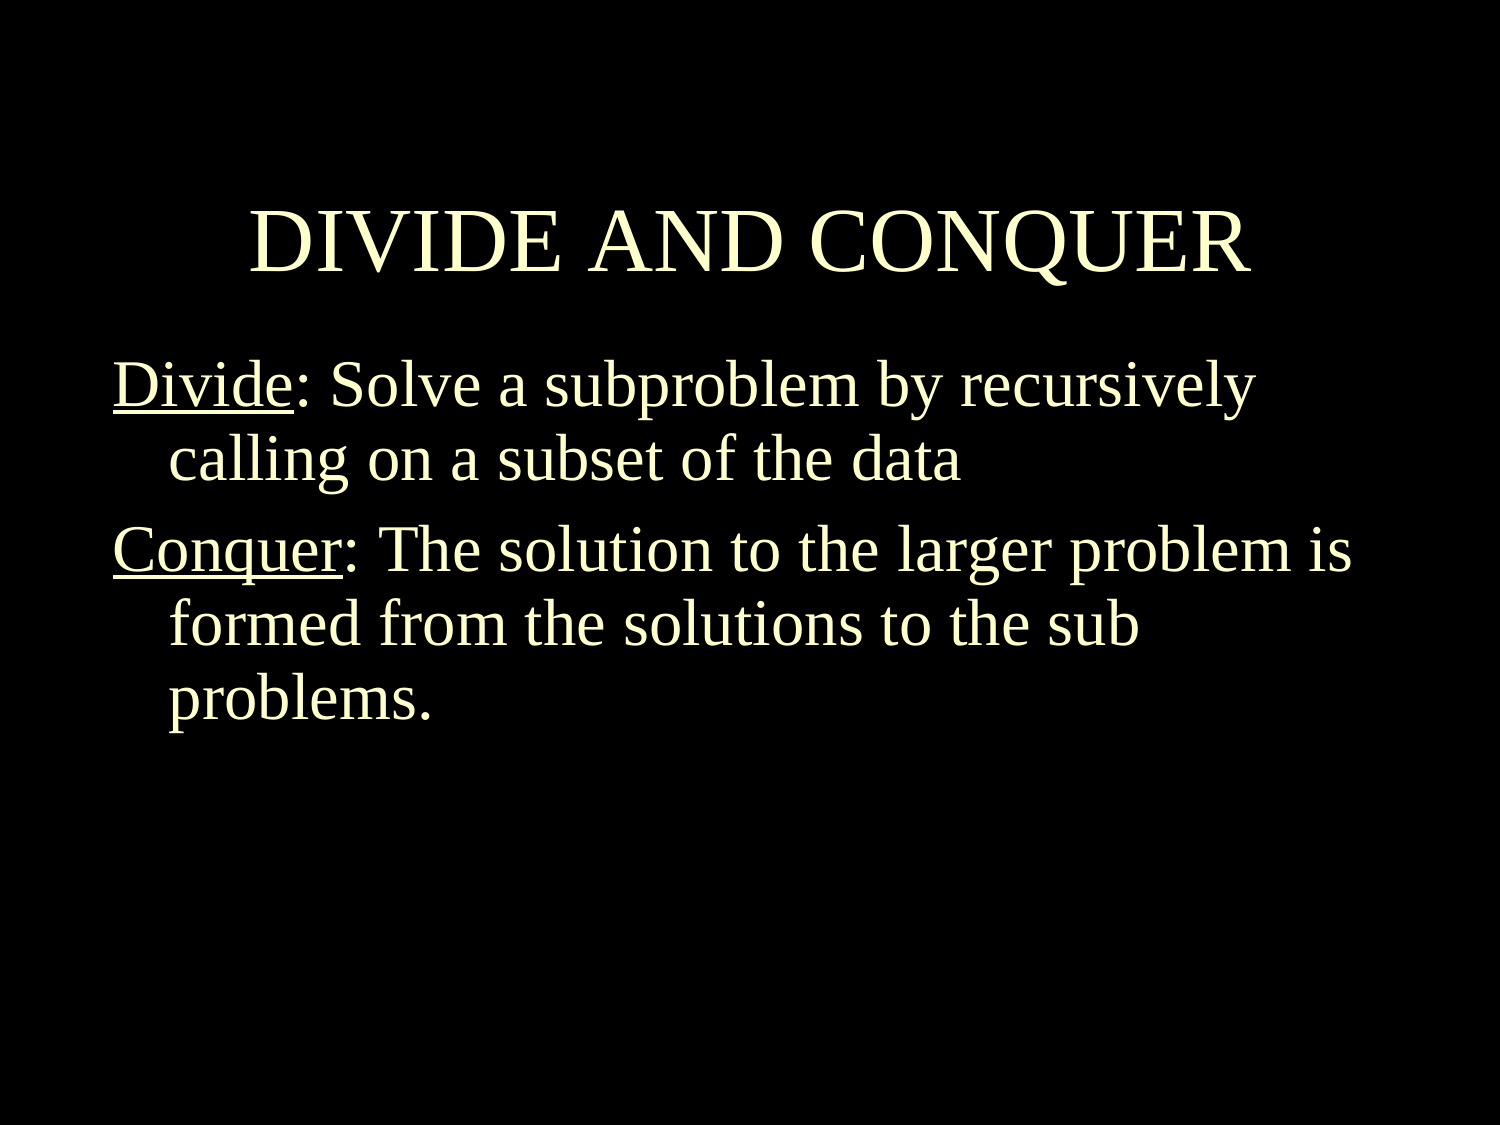

# DIVIDE AND CONQUER
Divide: Solve a subproblem by recursively calling on a subset of the data
Conquer: The solution to the larger problem is formed from the solutions to the sub problems.